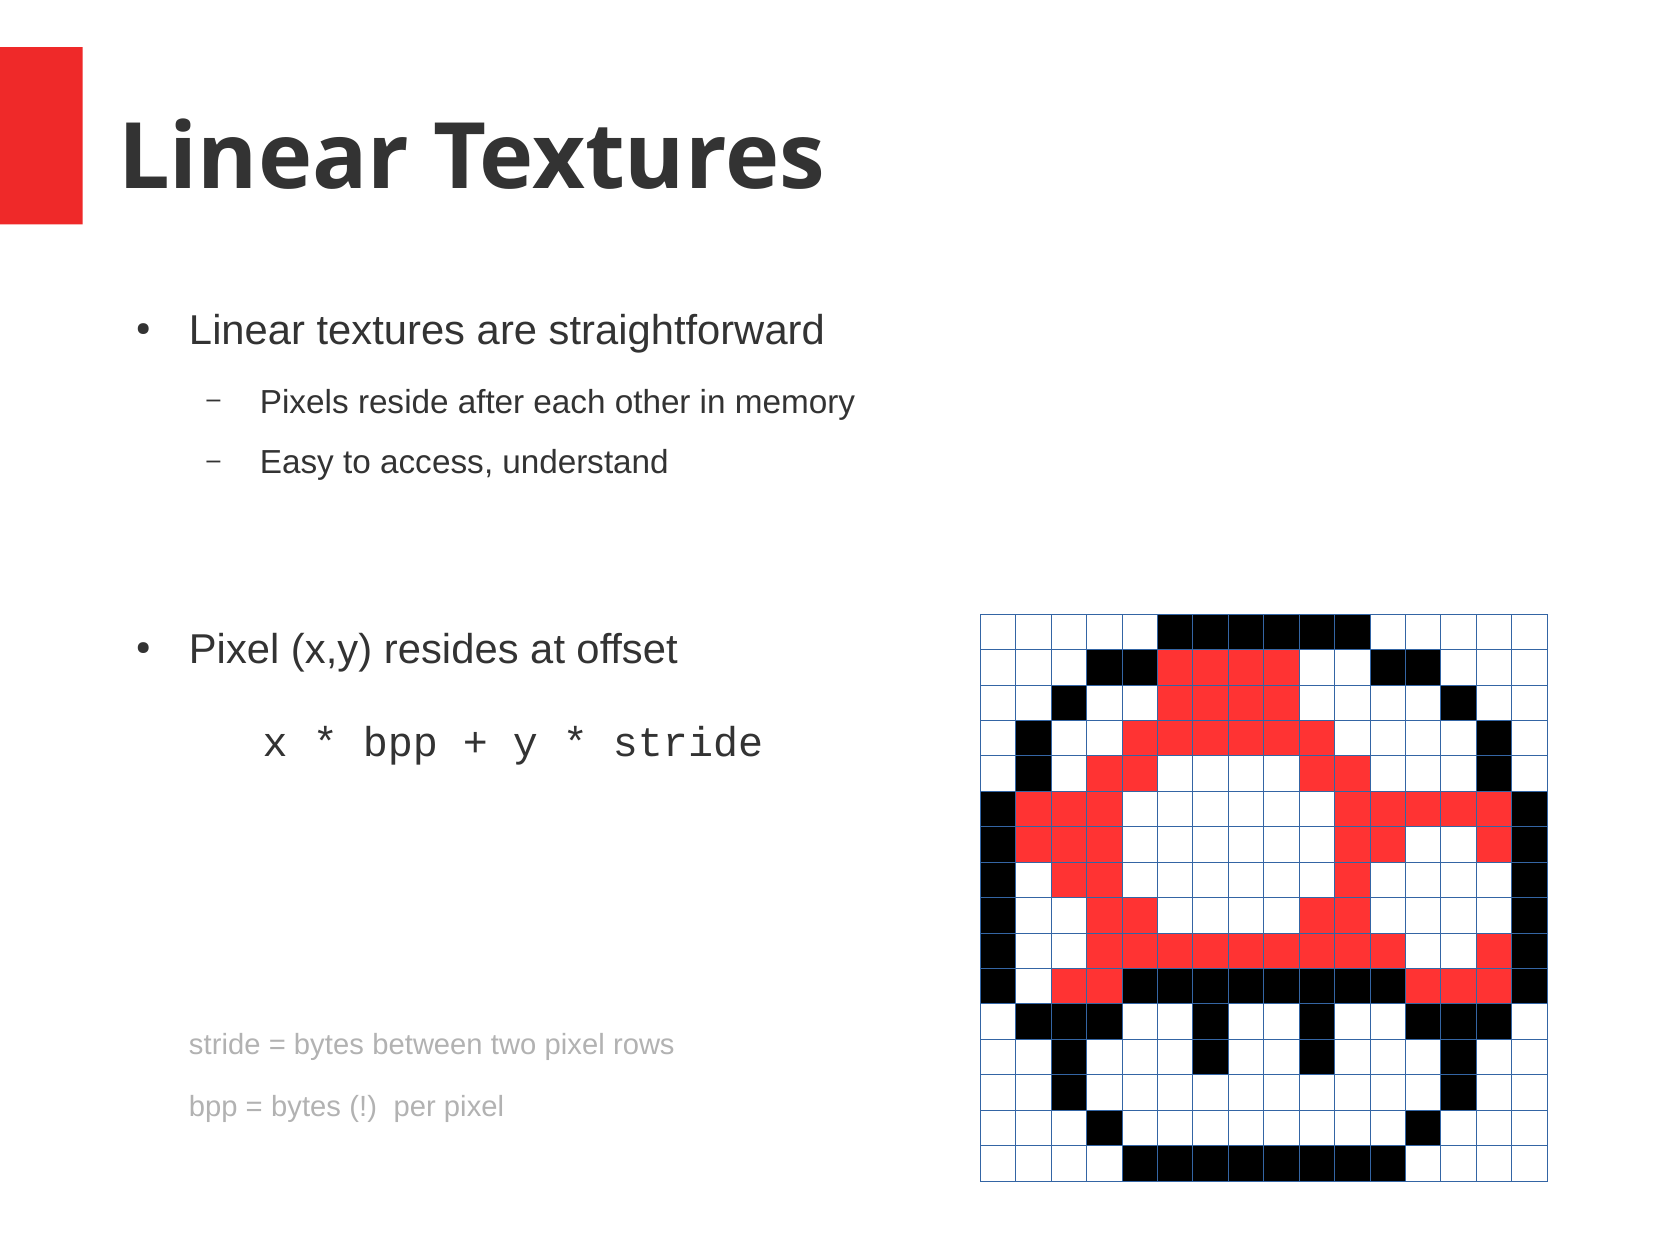

# Linear Textures
Linear textures are straightforward
Pixels reside after each other in memory
Easy to access, understand
Pixel (x,y) resides at offset
	x * bpp + y * stride
stride = bytes between two pixel rows
bpp = bytes (!) per pixel